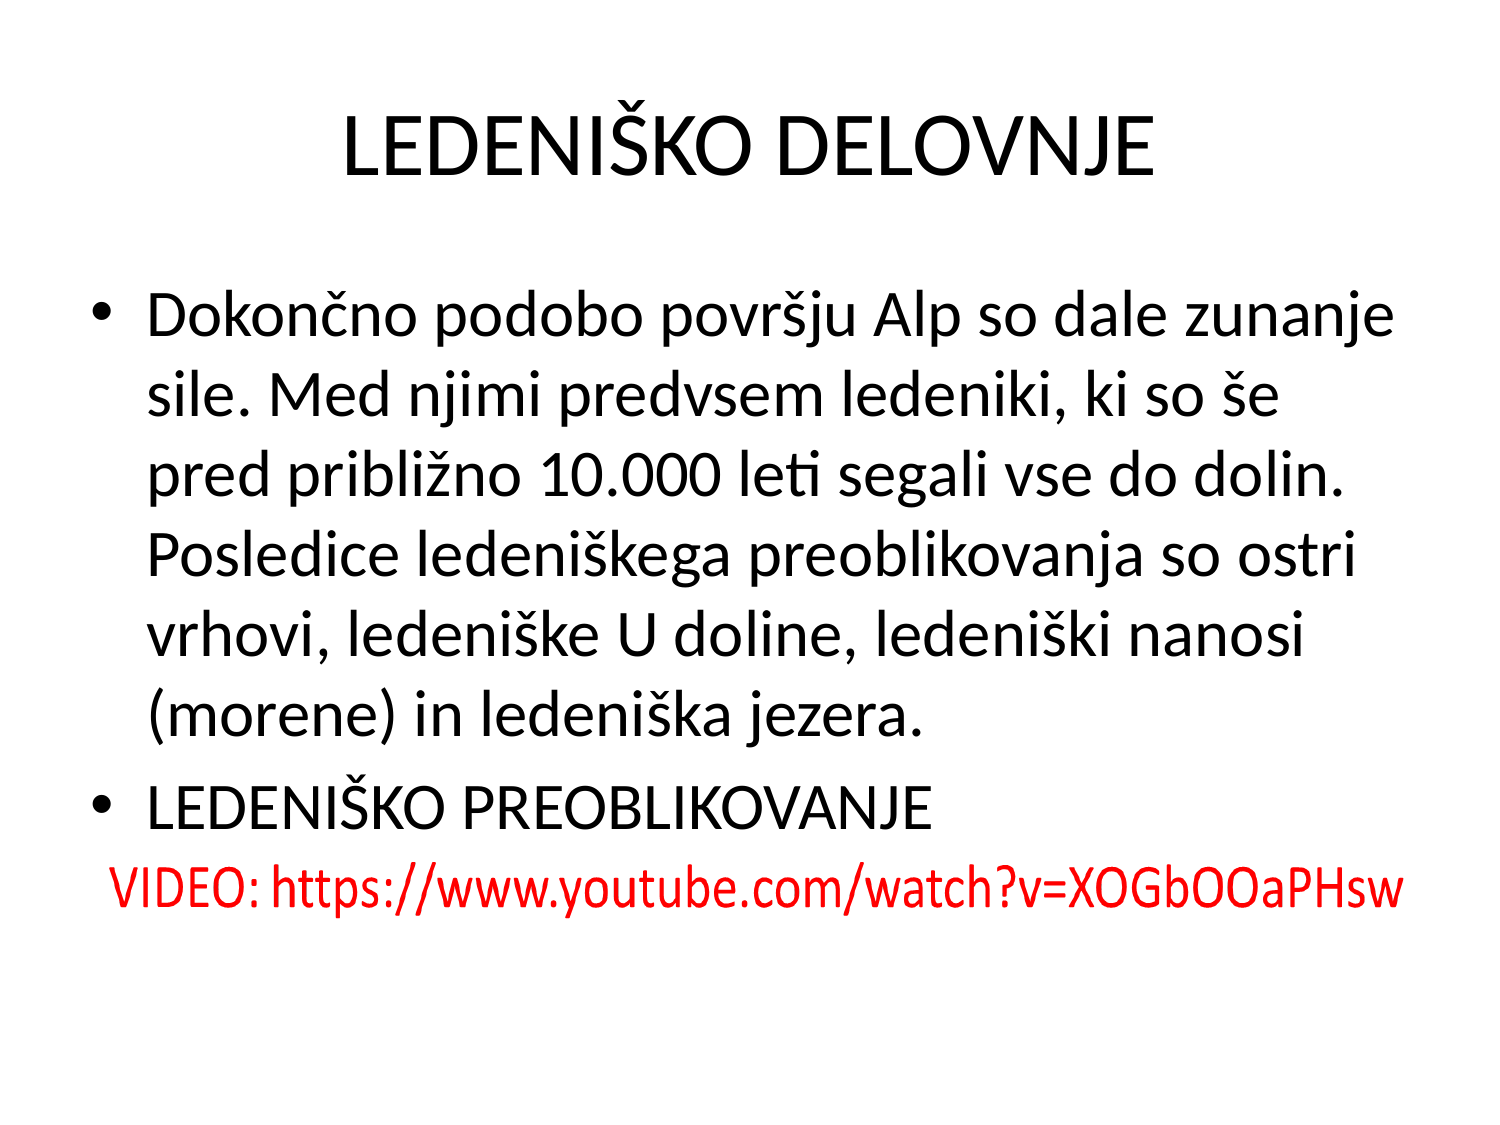

# LEDENIŠKO DELOVNJE
Dokončno podobo površju Alp so dale zunanje sile. Med njimi predvsem ledeniki, ki so še pred približno 10.000 leti segali vse do dolin. Posledice ledeniškega preoblikovanja so ostri vrhovi, ledeniške U doline, ledeniški nanosi (morene) in ledeniška jezera.
LEDENIŠKO PREOBLIKOVANJE